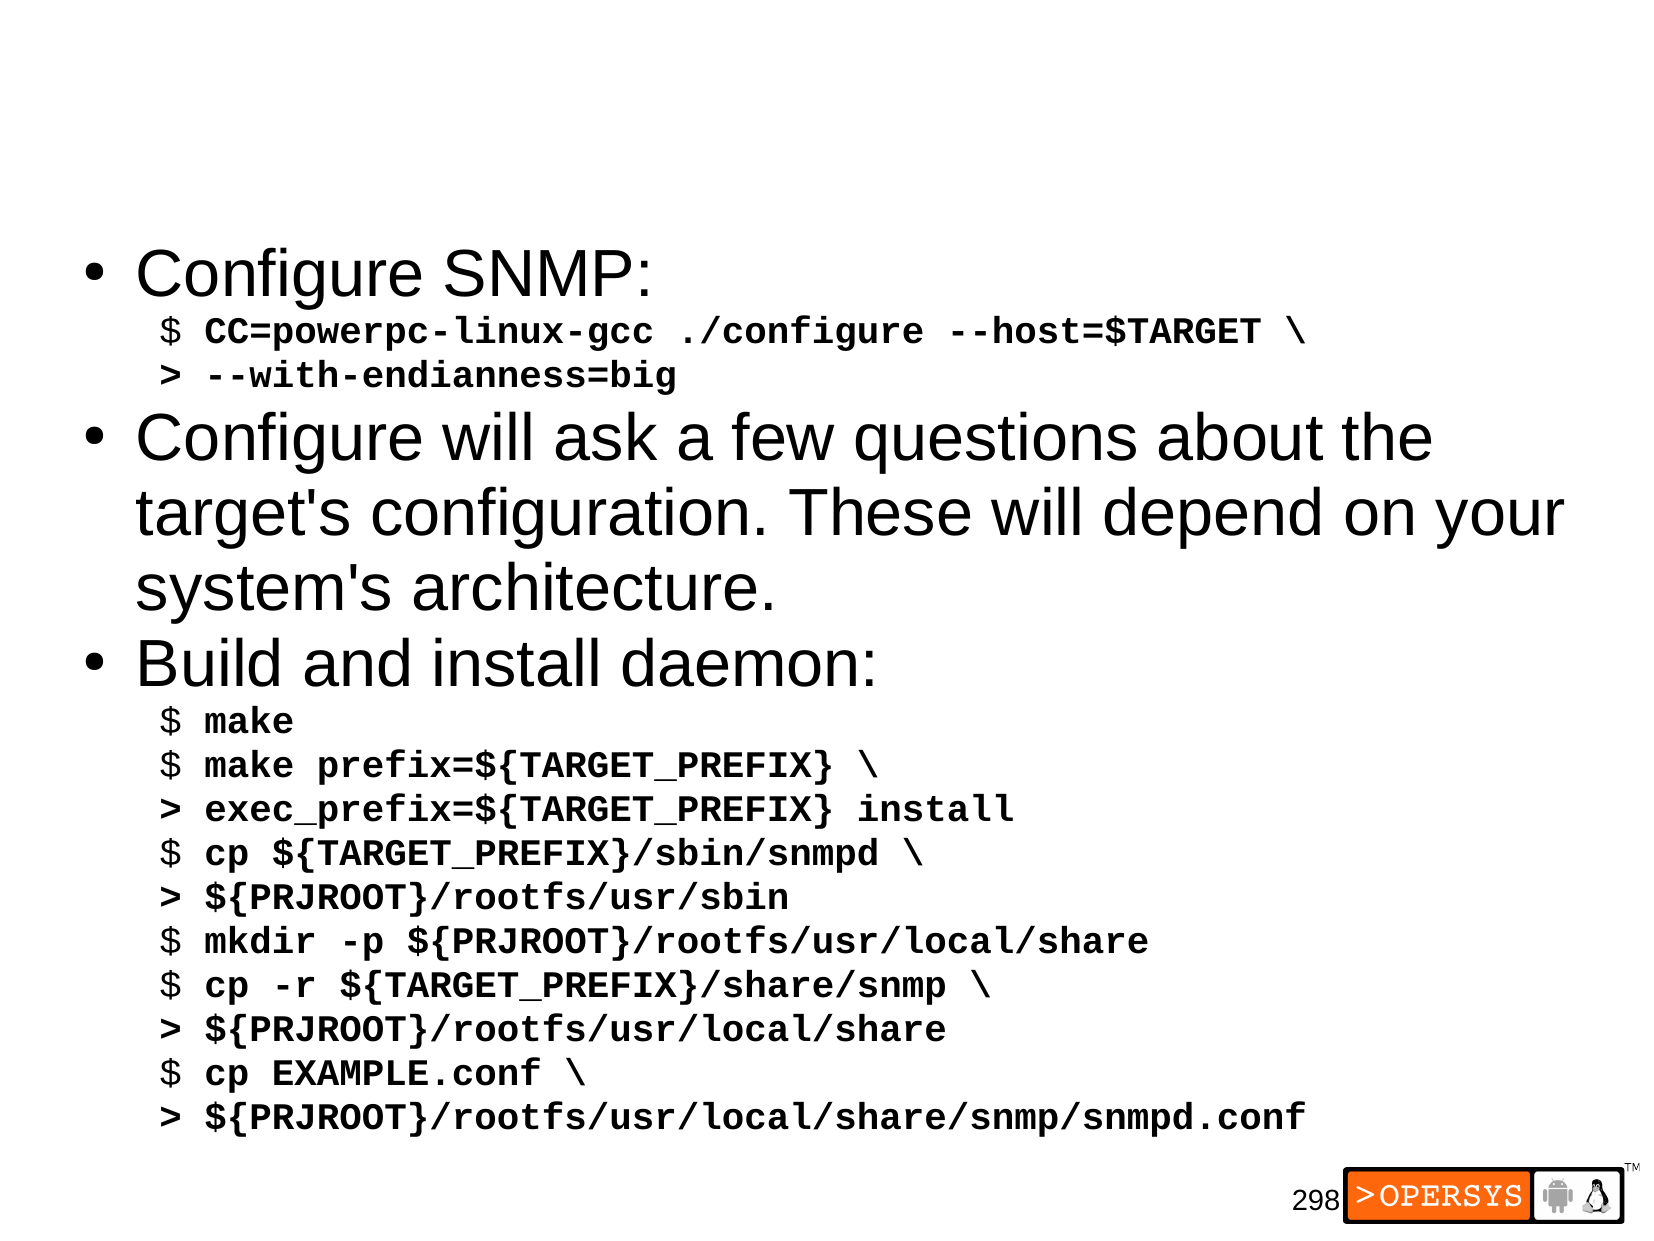

# Configure SNMP:
$ CC=powerpc-linux-gcc ./configure --host=$TARGET \
> --with-endianness=big
Configure will ask a few questions about the target's configuration. These will depend on your system's architecture.
Build and install daemon:
$ make
$ make prefix=${TARGET_PREFIX} \
> exec_prefix=${TARGET_PREFIX} install
$ cp ${TARGET_PREFIX}/sbin/snmpd \
> ${PRJROOT}/rootfs/usr/sbin
$ mkdir -p ${PRJROOT}/rootfs/usr/local/share
$ cp -r ${TARGET_PREFIX}/share/snmp \
> ${PRJROOT}/rootfs/usr/local/share
$ cp EXAMPLE.conf \
> ${PRJROOT}/rootfs/usr/local/share/snmp/snmpd.conf